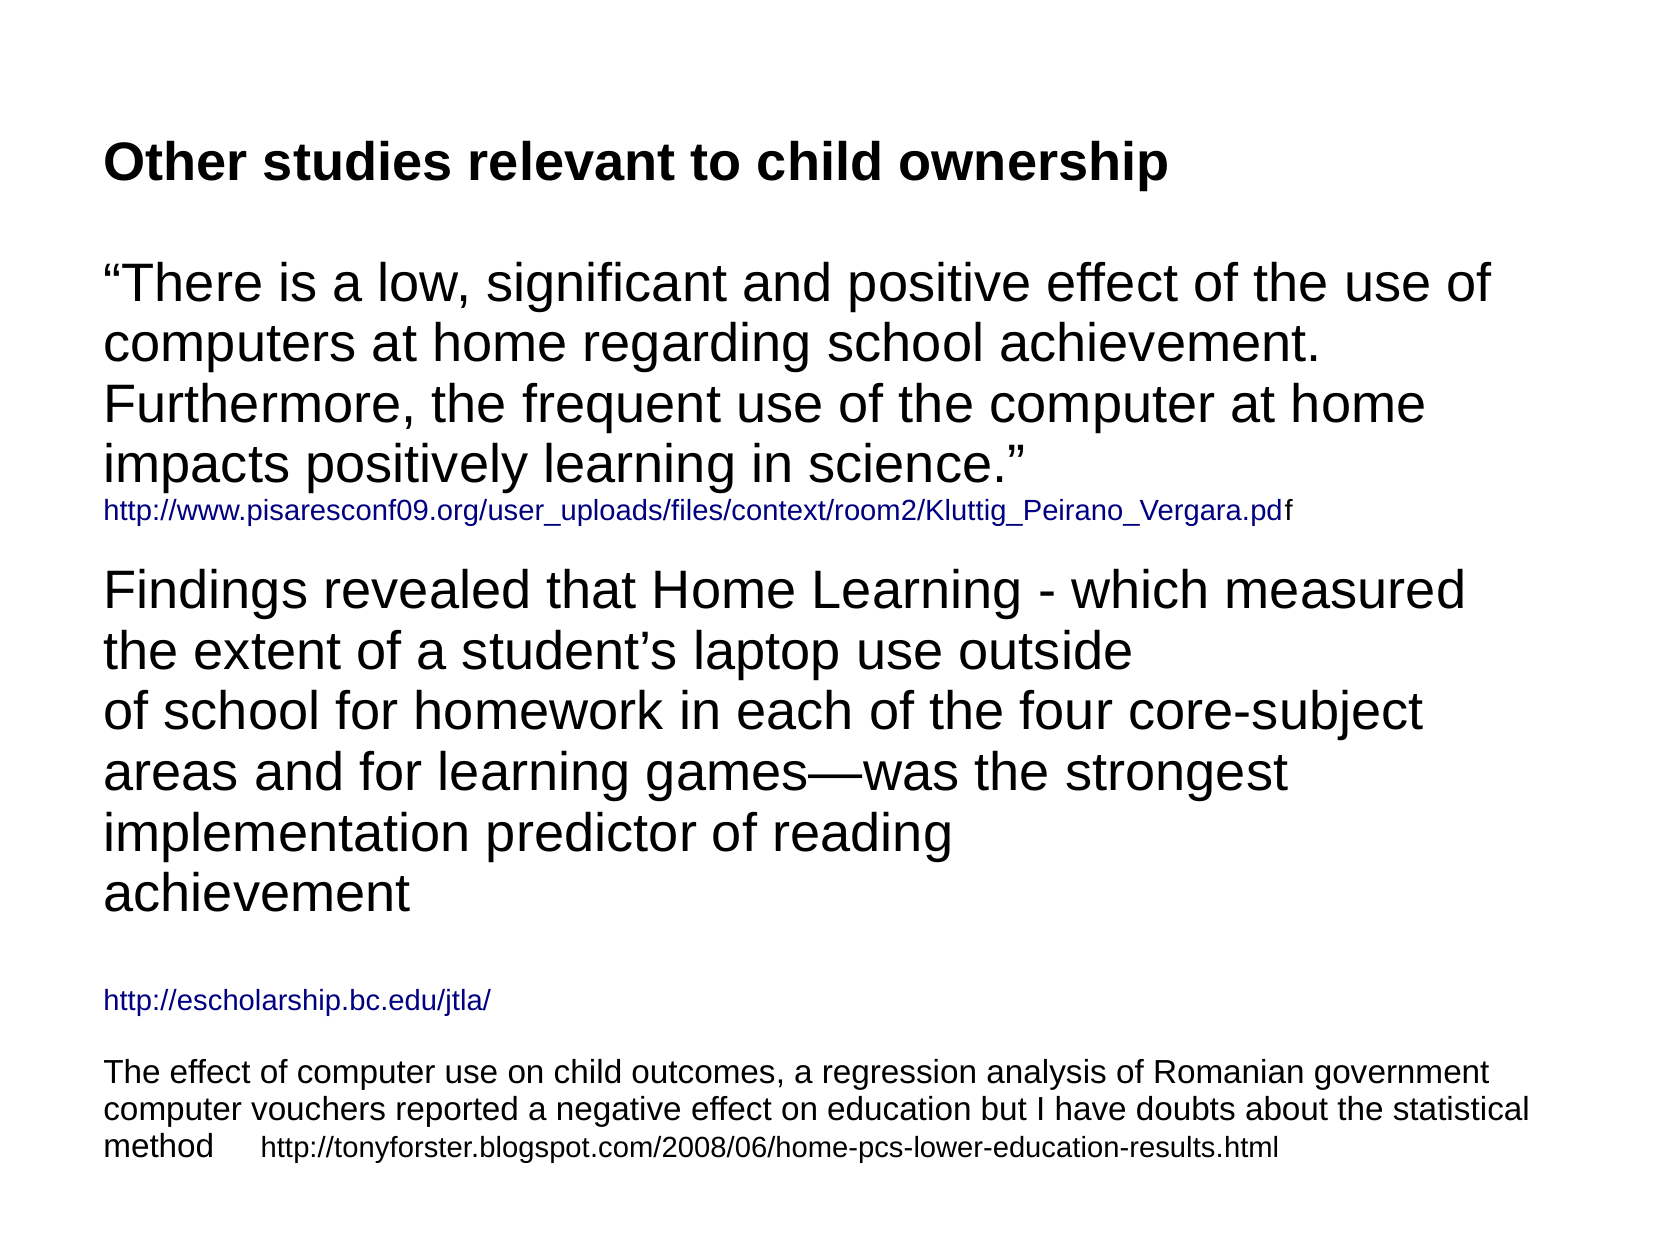

Other studies relevant to child ownership
“There is a low, significant and positive effect of the use of computers at home regarding school achievement. Furthermore, the frequent use of the computer at home impacts positively learning in science.”
http://www.pisaresconf09.org/user_uploads/files/context/room2/Kluttig_Peirano_Vergara.pdf
Findings revealed that Home Learning - which measured the extent of a student’s laptop use outside
of school for homework in each of the four core-subject areas and for learning games—was the strongest implementation predictor of reading
achievement
http://escholarship.bc.edu/jtla/
The effect of computer use on child outcomes, a regression analysis of Romanian government computer vouchers reported a negative effect on education but I have doubts about the statistical method http://tonyforster.blogspot.com/2008/06/home-pcs-lower-education-results.html